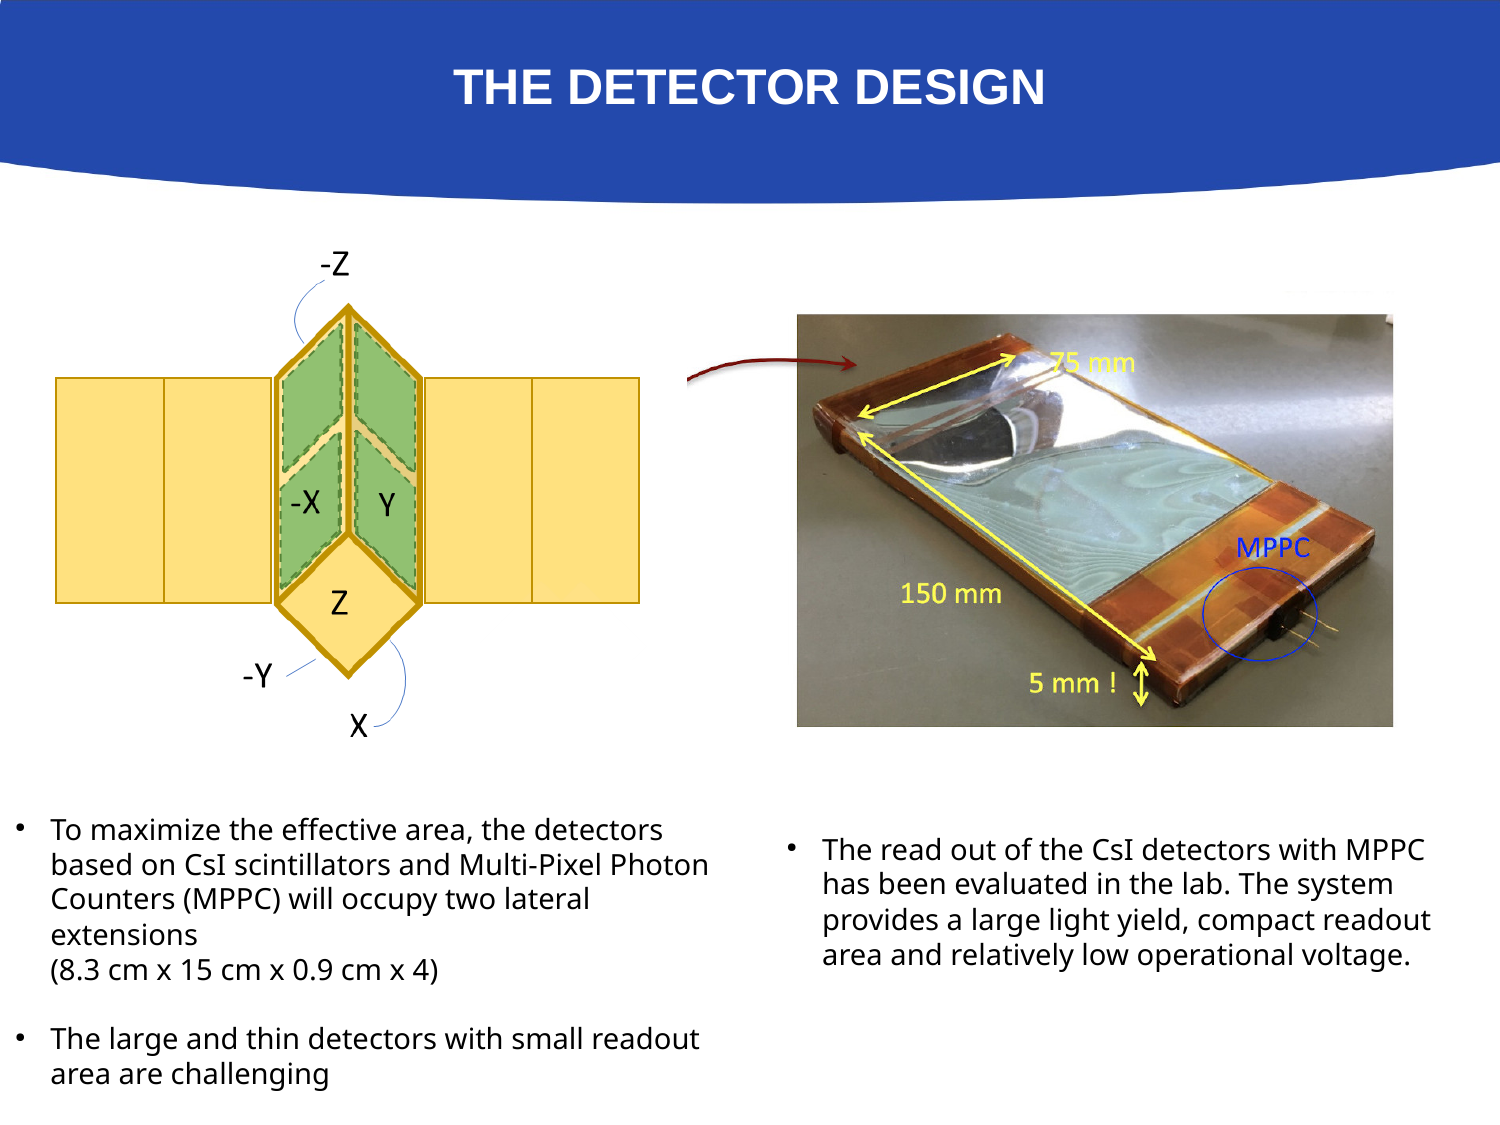

# The detector design
To maximize the effective area, the detectors based on CsI scintillators and Multi-Pixel Photon Counters (MPPC) will occupy two lateral extensions
(8.3 cm x 15 cm x 0.9 cm x 4)
The large and thin detectors with small readout area are challenging
The read out of the CsI detectors with MPPC has been evaluated in the lab. The system provides a large light yield, compact readout area and relatively low operational voltage.